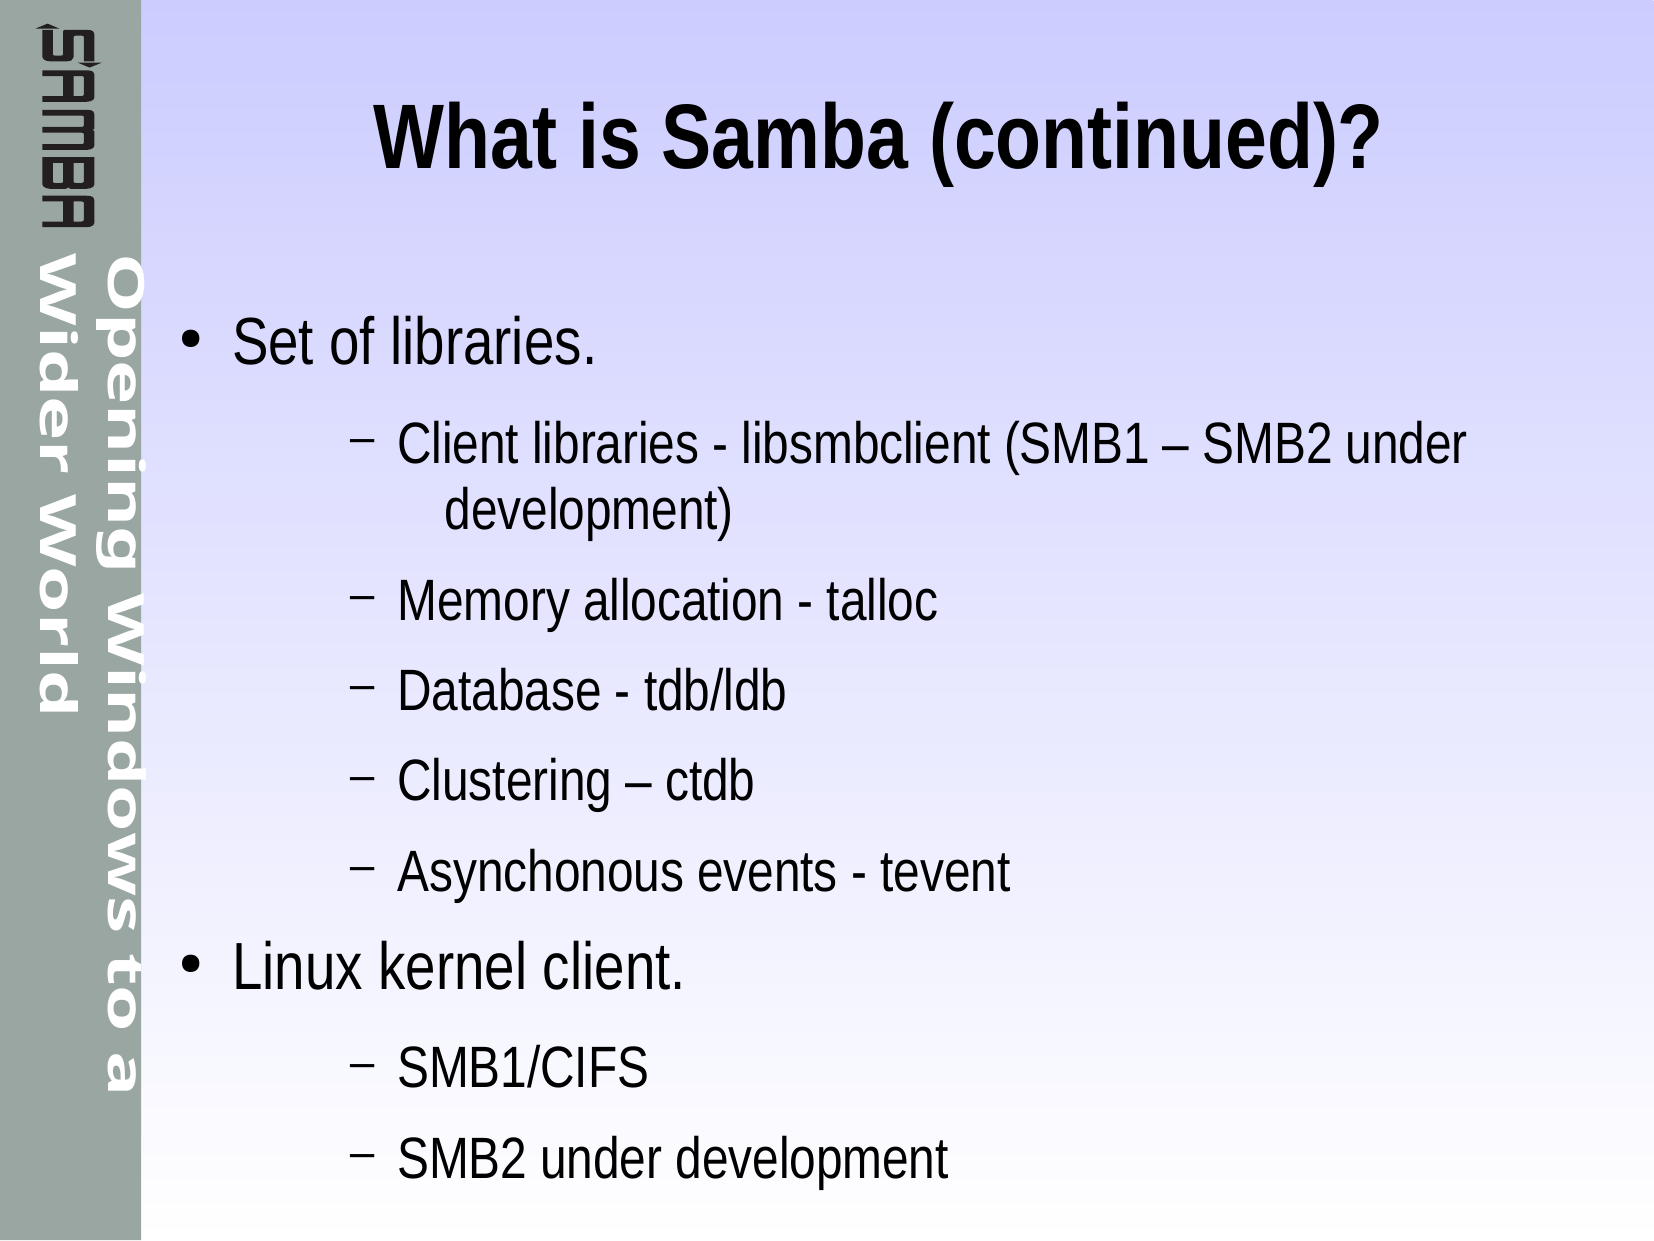

# What is Samba (continued)?
Set of libraries.
Client libraries - libsmbclient (SMB1 – SMB2 under development)
Memory allocation - talloc
Database - tdb/ldb
Clustering – ctdb
Asynchonous events - tevent
Linux kernel client.
SMB1/CIFS
SMB2 under development